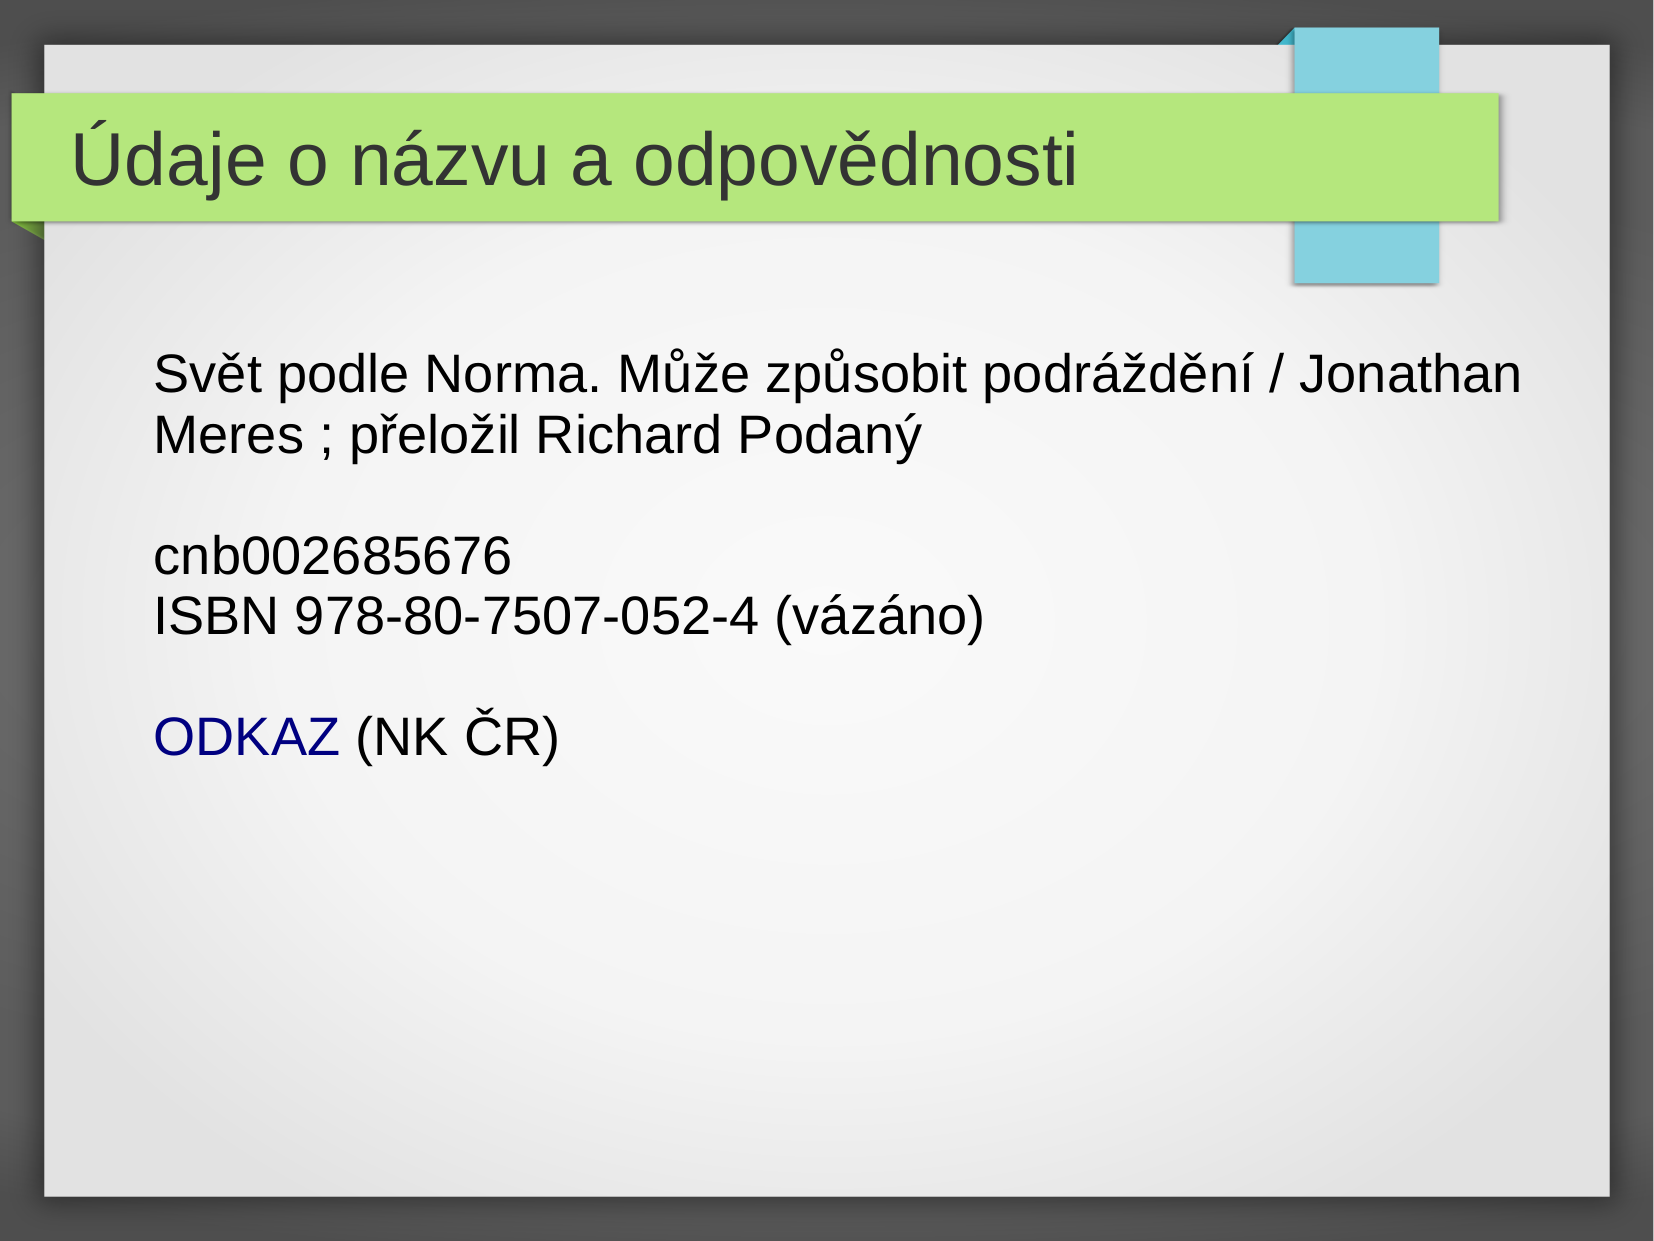

# Údaje o názvu a odpovědnosti
Svět podle Norma. Může způsobit podráždění / Jonathan Meres ; přeložil Richard Podaný
cnb002685676
ISBN 978-80-7507-052-4 (vázáno)
ODKAZ (NK ČR)